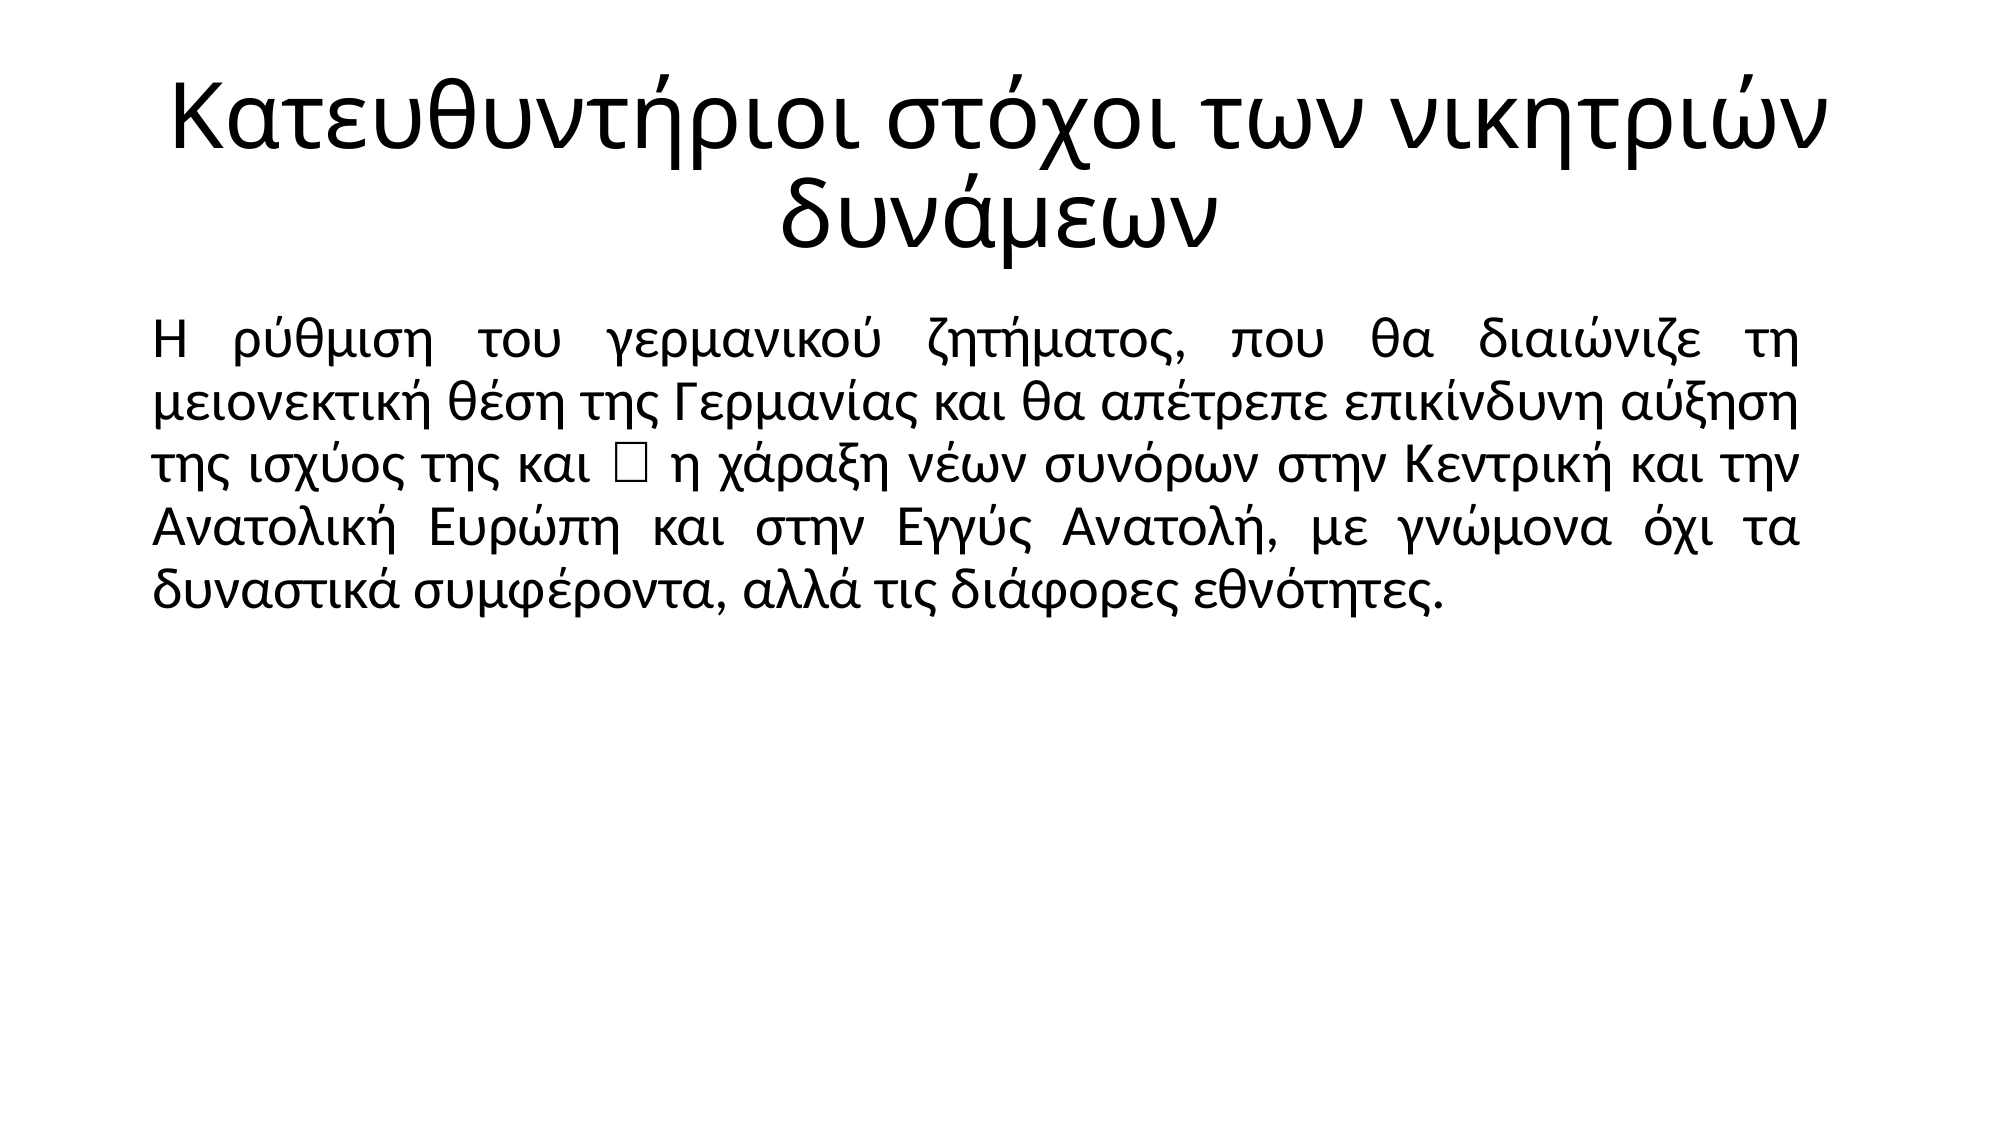

# Κατευθυντήριοι στόχοι των νικητριών δυνάμεων
Η ρύθμιση του γερμανικού ζητήματος, που θα διαιώνιζε τη μειονεκτική θέση της Γερμανίας και θα απέτρεπε επικίνδυνη αύξηση της ισχύος της και  η χάραξη νέων συνόρων στην Κεντρική και την Ανατολική Ευρώπη και στην Εγγύς Ανατολή, με γνώμονα όχι τα δυναστικά συμφέροντα, αλλά τις διάφορες εθνότητες.